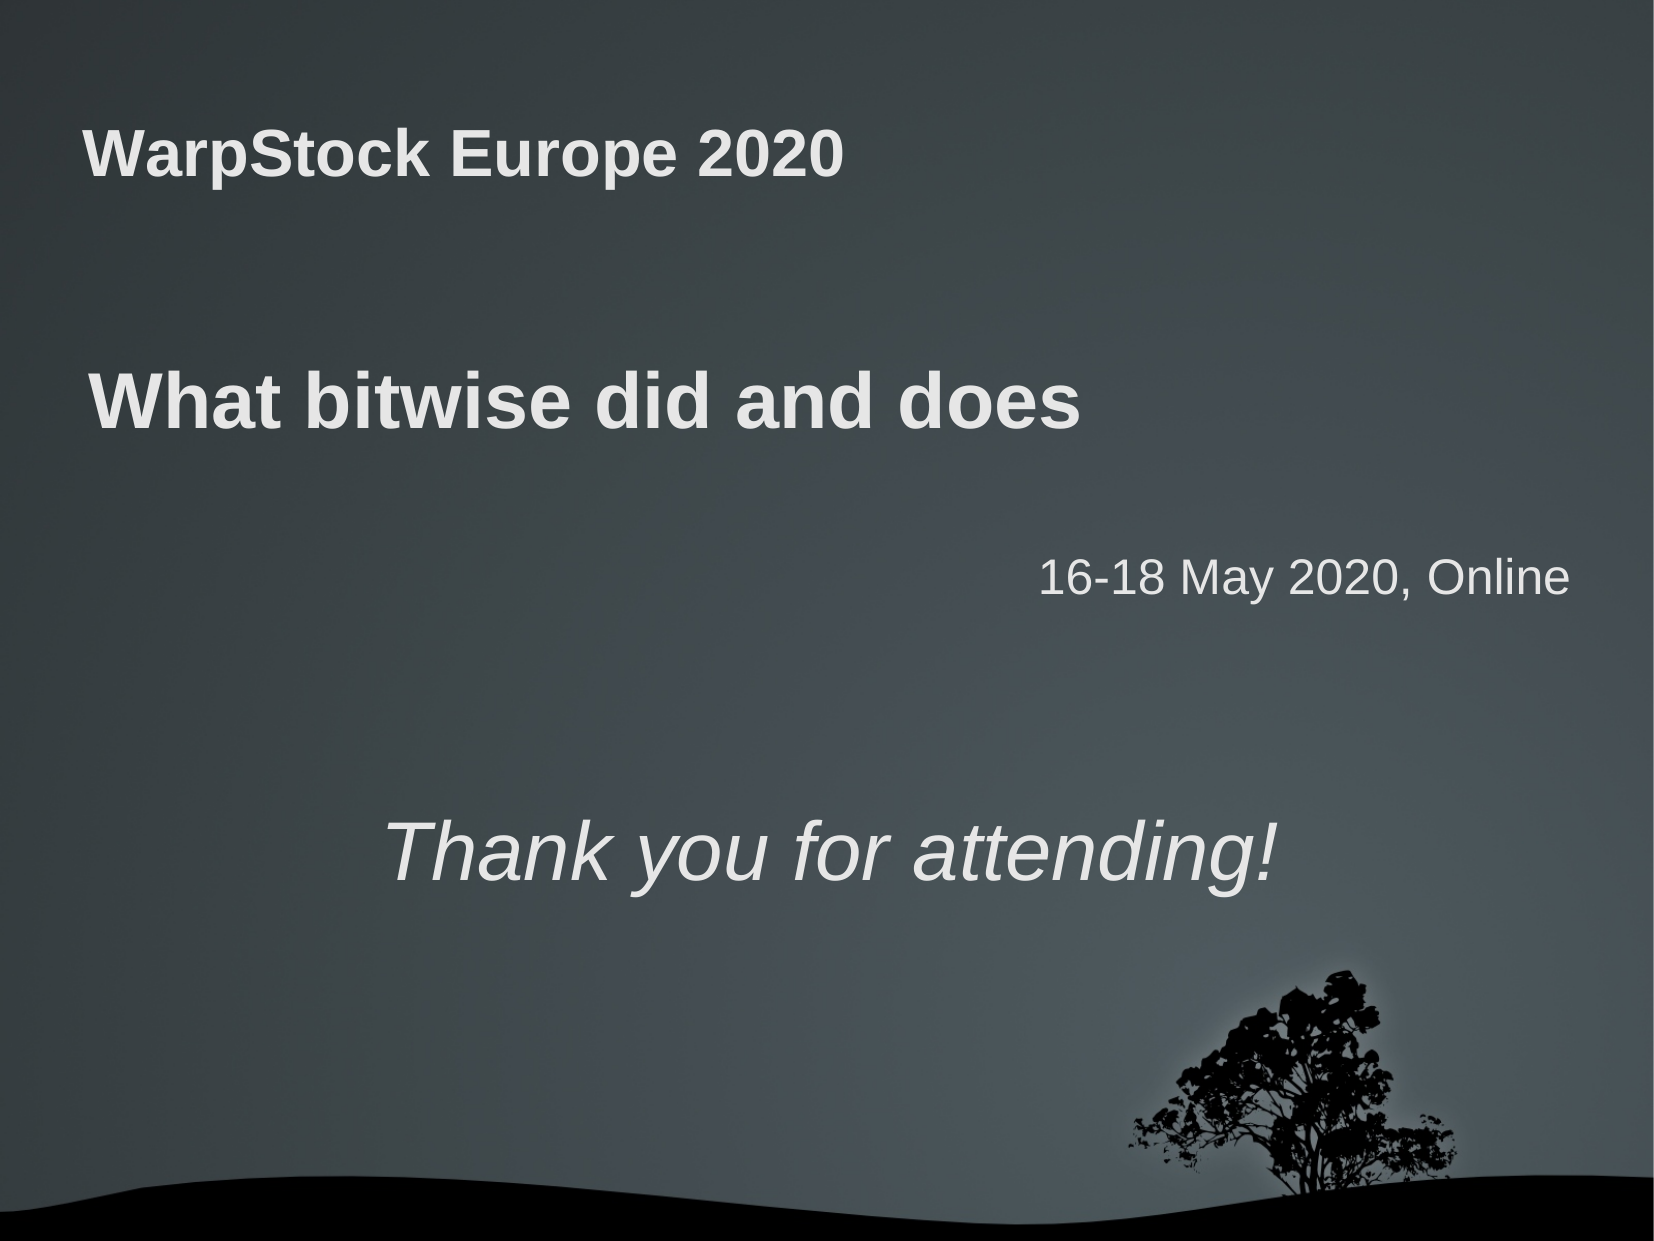

# WarpStock Europe 2020
What bitwise did and does
 16-18 May 2020, Online
Thank you for attending!